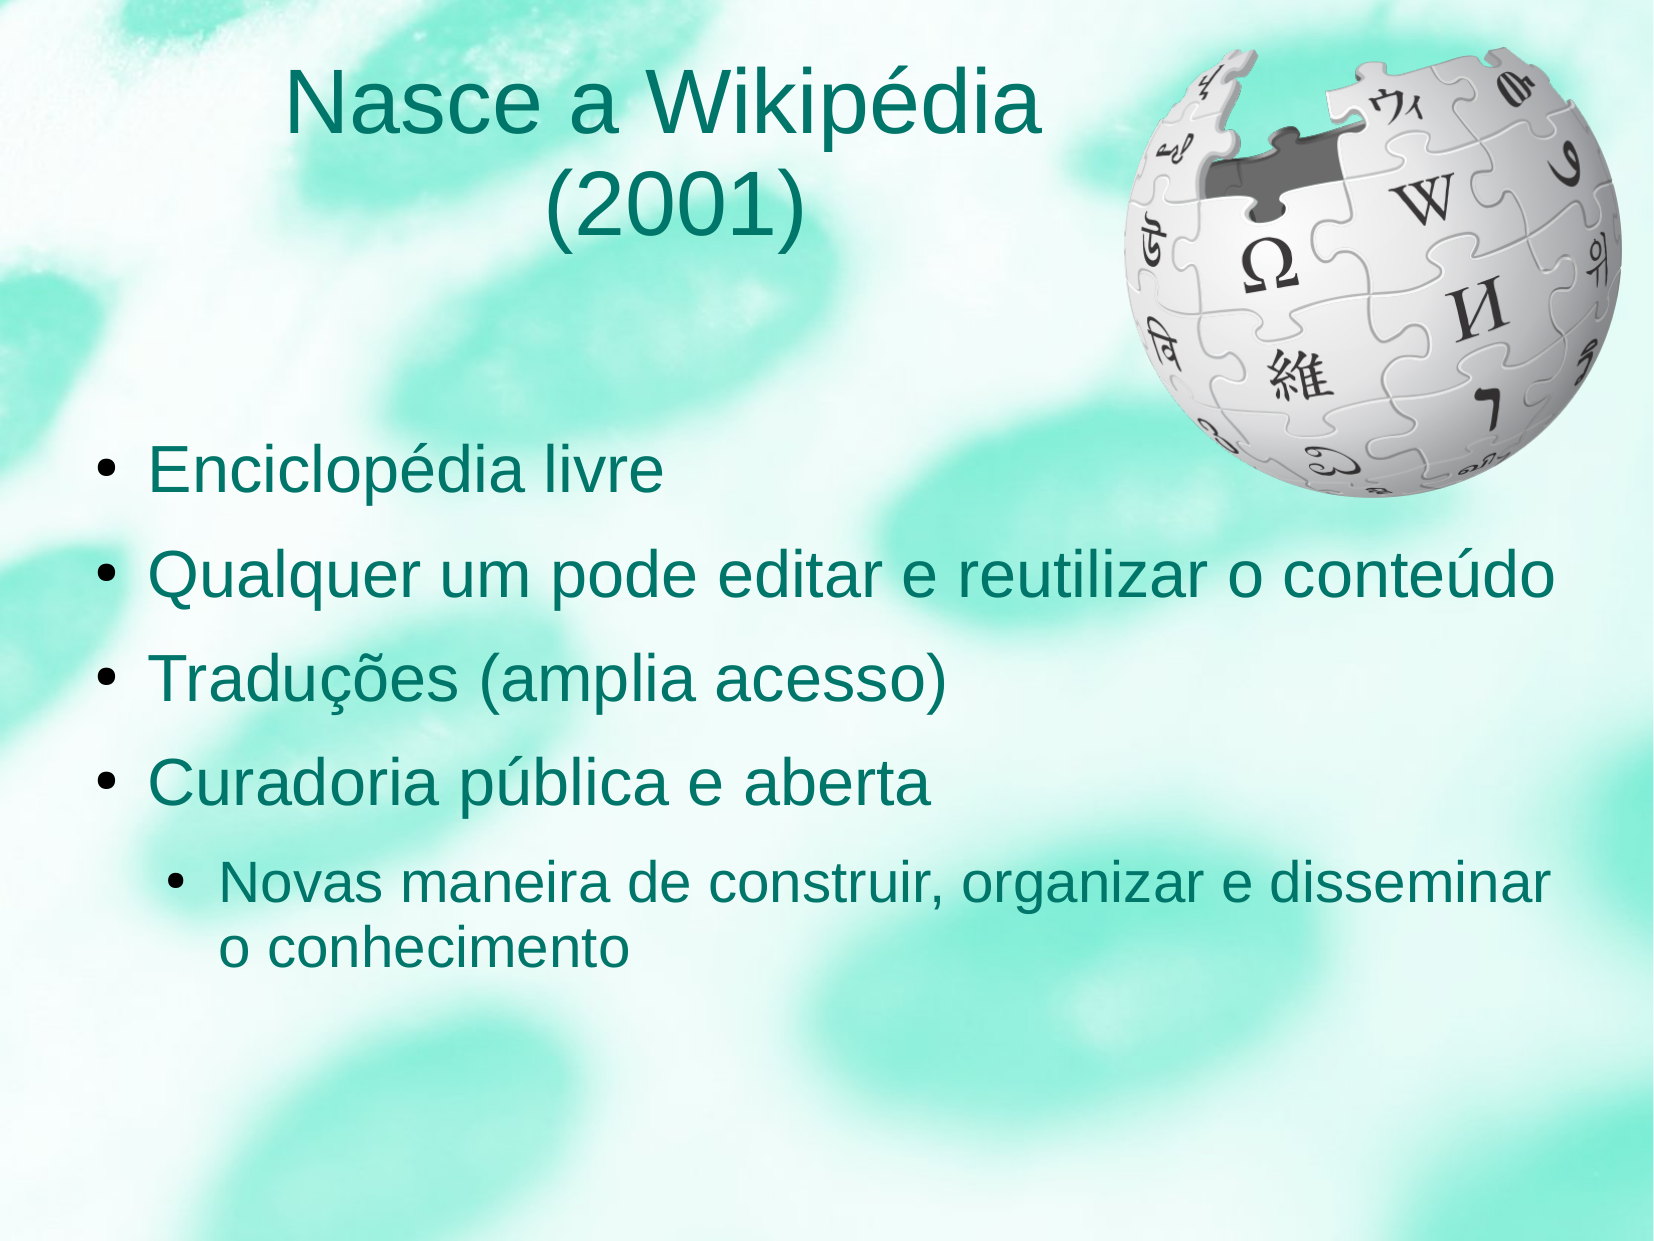

# Nasce a Wikipédia (2001)
Enciclopédia livre
Qualquer um pode editar e reutilizar o conteúdo
Traduções (amplia acesso)
Curadoria pública e aberta
Novas maneira de construir, organizar e disseminar o conhecimento